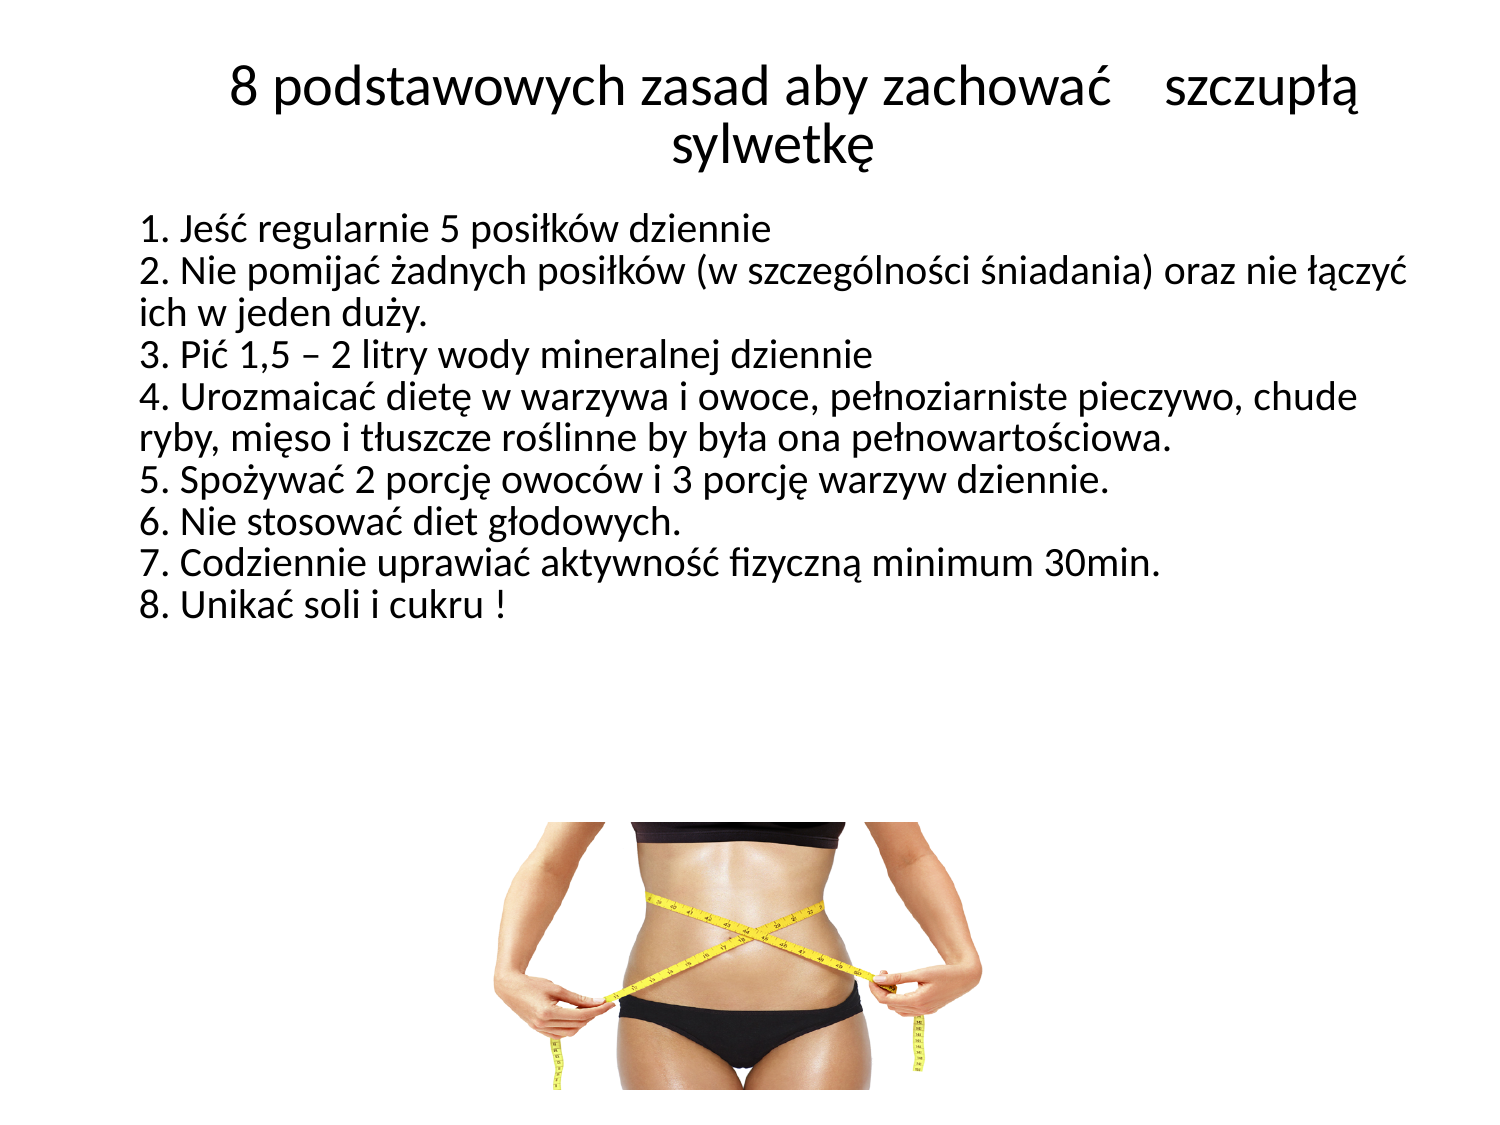

8 podstawowych zasad aby zachować szczupłą sylwetkę
1. Jeść regularnie 5 posiłków dziennie
2. Nie pomijać żadnych posiłków (w szczególności śniadania) oraz nie łączyć ich w jeden duży.
3. Pić 1,5 – 2 litry wody mineralnej dziennie
4. Urozmaicać dietę w warzywa i owoce, pełnoziarniste pieczywo, chude ryby, mięso i tłuszcze roślinne by była ona pełnowartościowa.
5. Spożywać 2 porcję owoców i 3 porcję warzyw dziennie.
6. Nie stosować diet głodowych.
7. Codziennie uprawiać aktywność fizyczną minimum 30min.
8. Unikać soli i cukru !